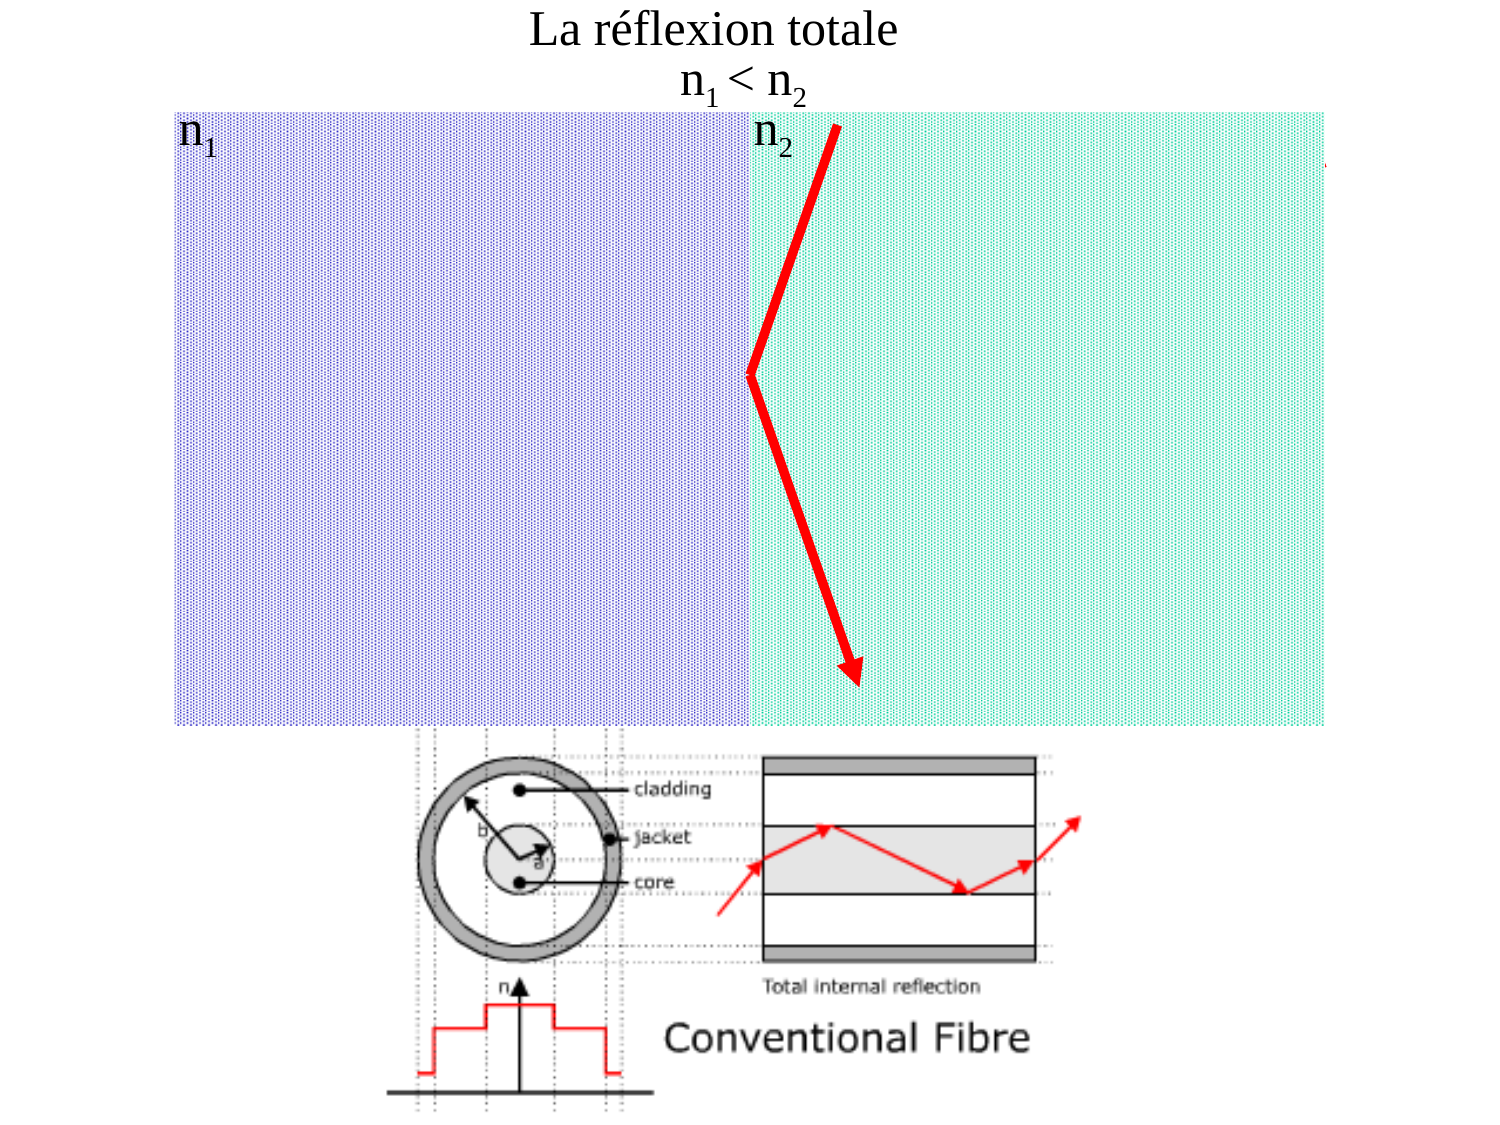

La réflexion totale
n1 < n2
n1
n2